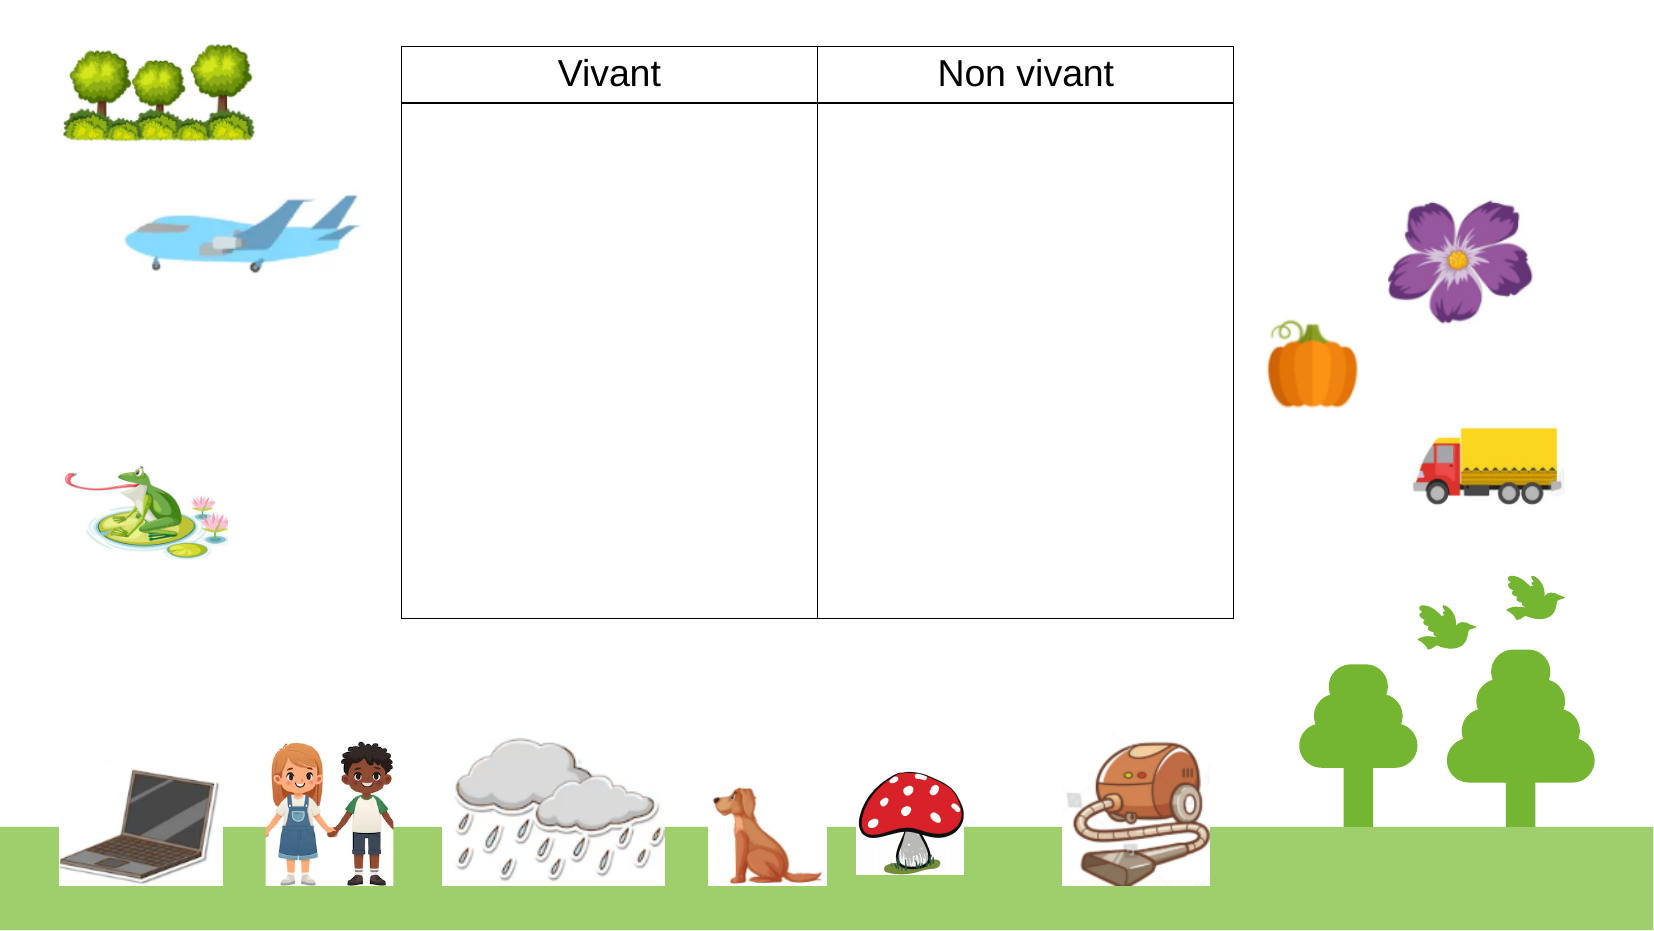

| Vivant | Non vivant |
| --- | --- |
| | |